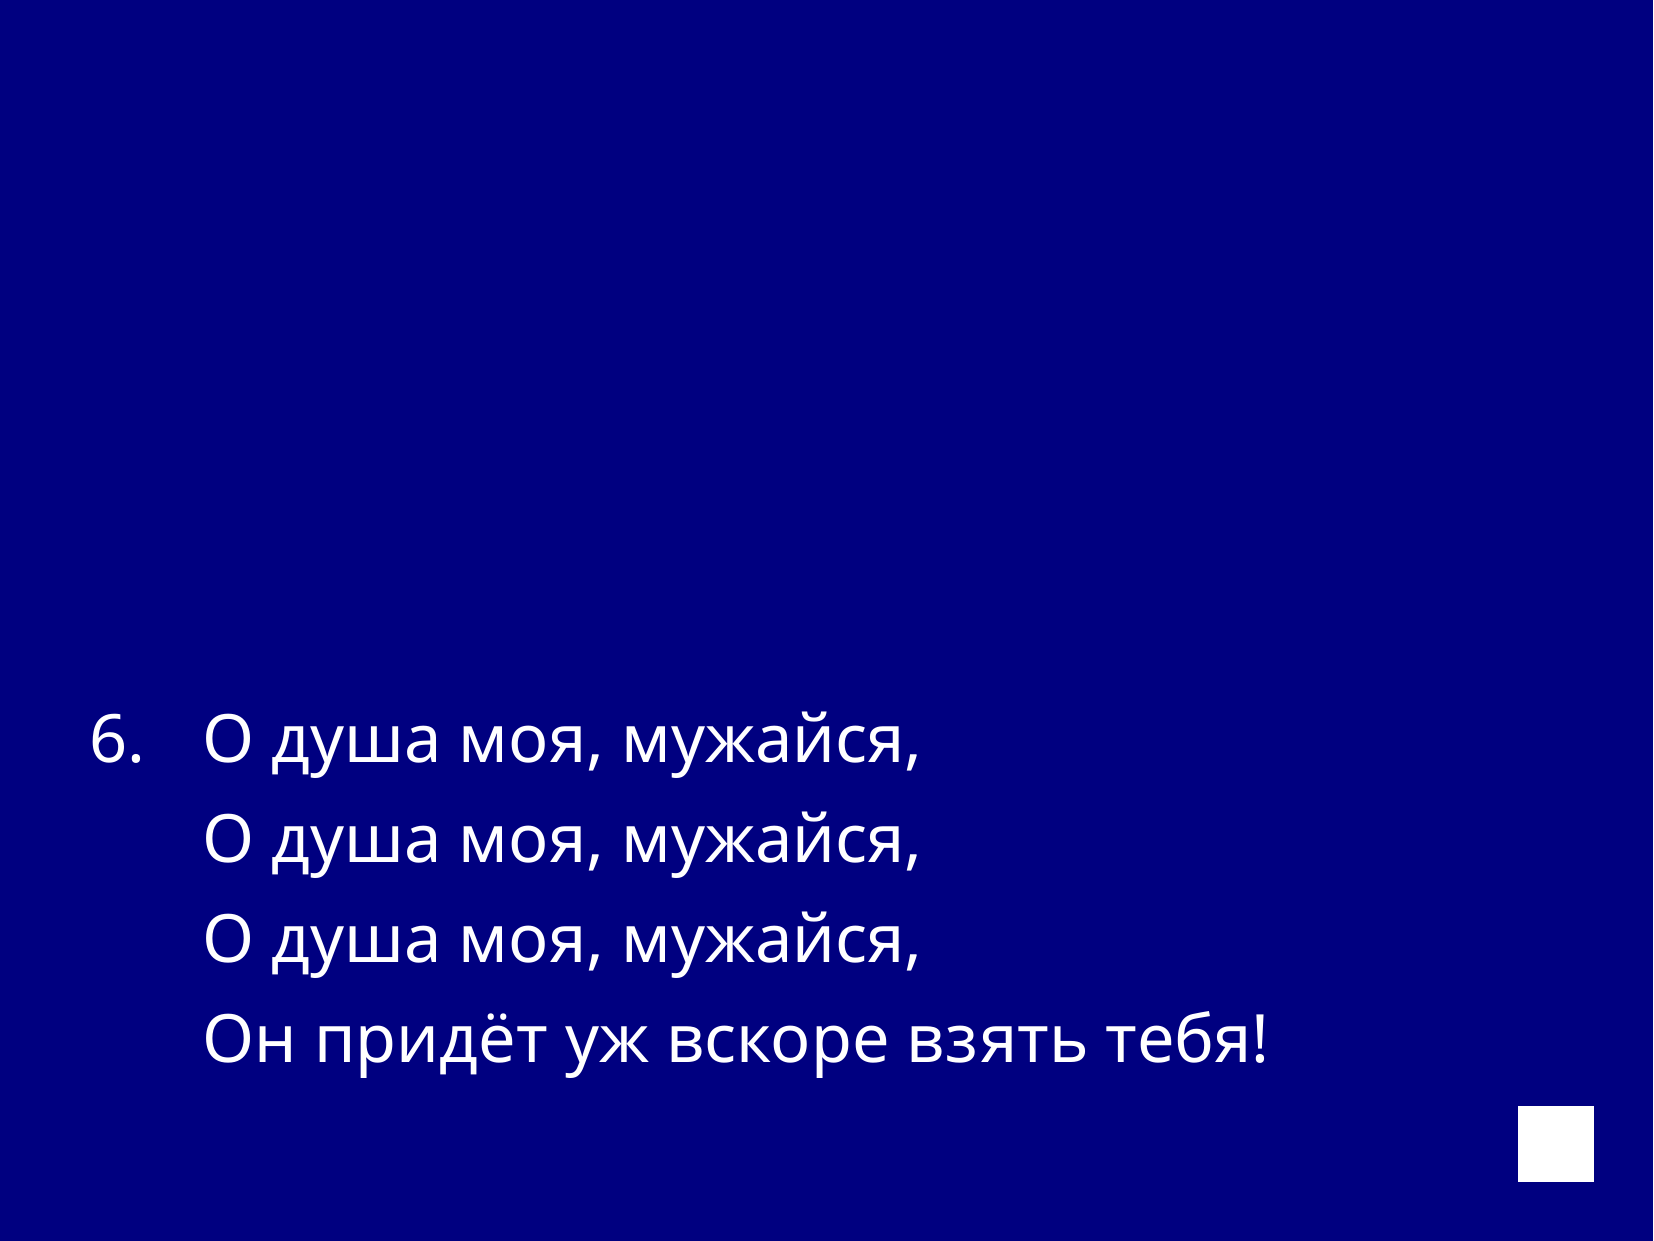

6.	О душа моя, мужайся,
	О душа моя, мужайся,
	О душа моя, мужайся,
	Он придёт уж вскоре взять тебя!